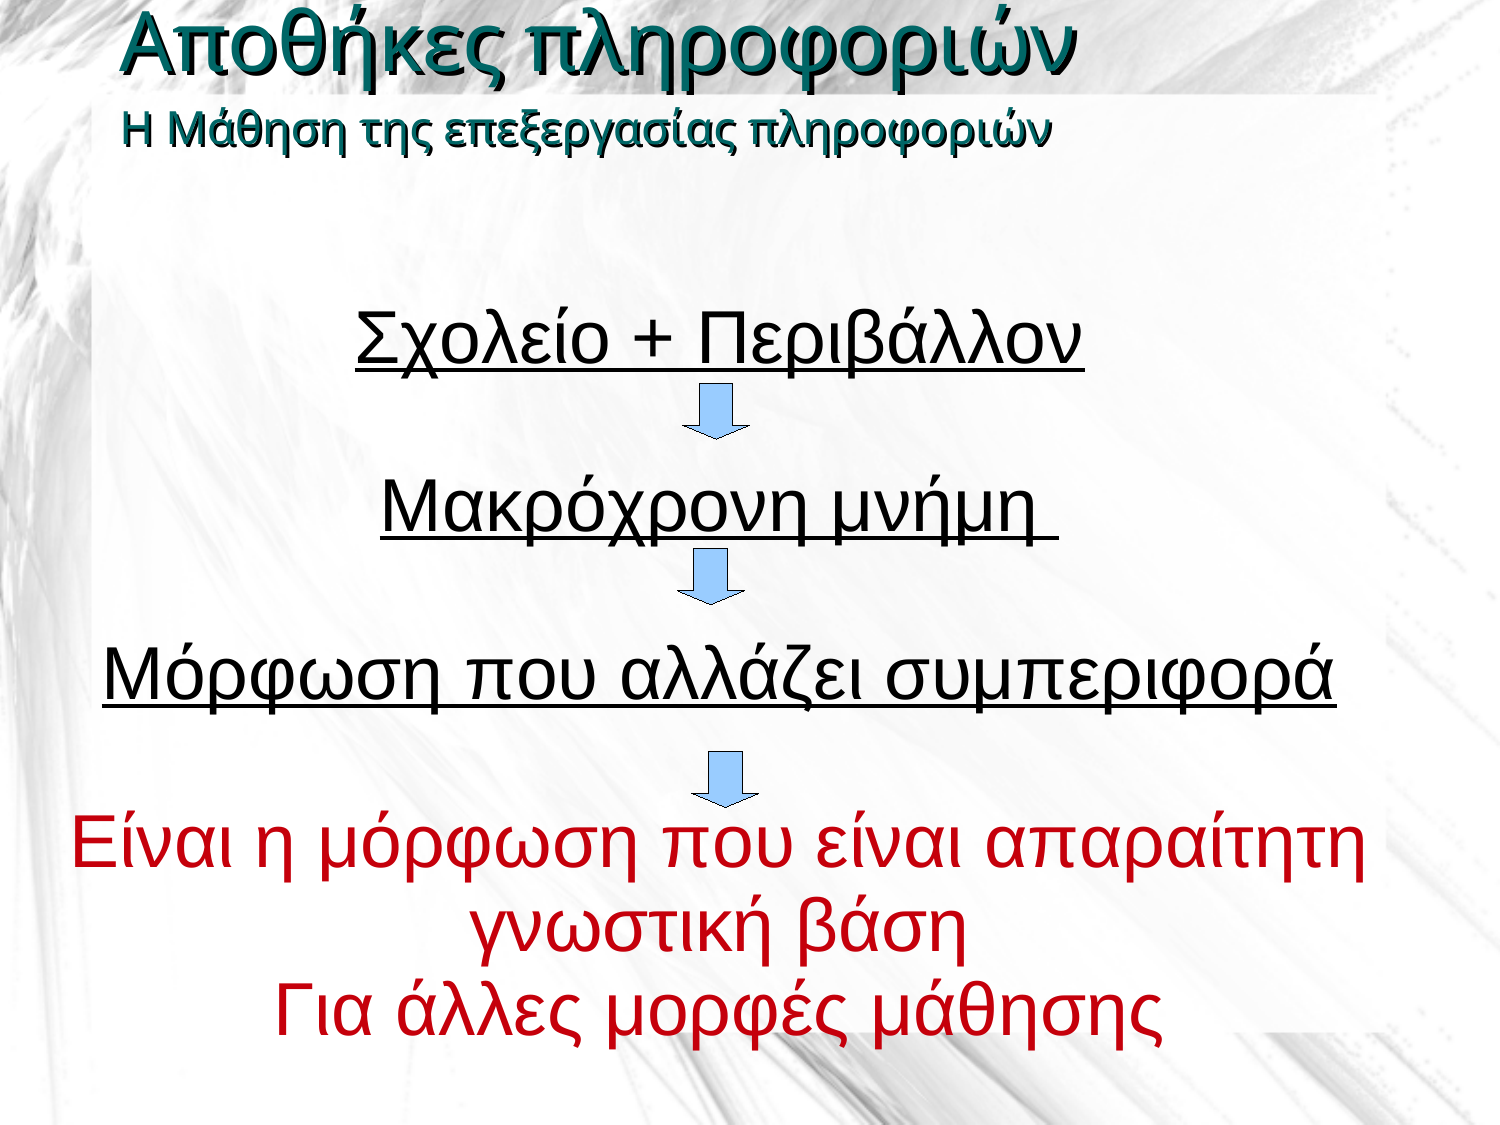

# Αποθήκες πληροφοριών Η Mάθηση της επεξεργασίας πληροφοριών
Σχολείο + Περιβάλλον
Μακρόχρονη μνήμη
Μόρφωση που αλλάζει συμπεριφορά
Είναι η μόρφωση που είναι απαραίτητη γνωστική βάση
Για άλλες μορφές μάθησης